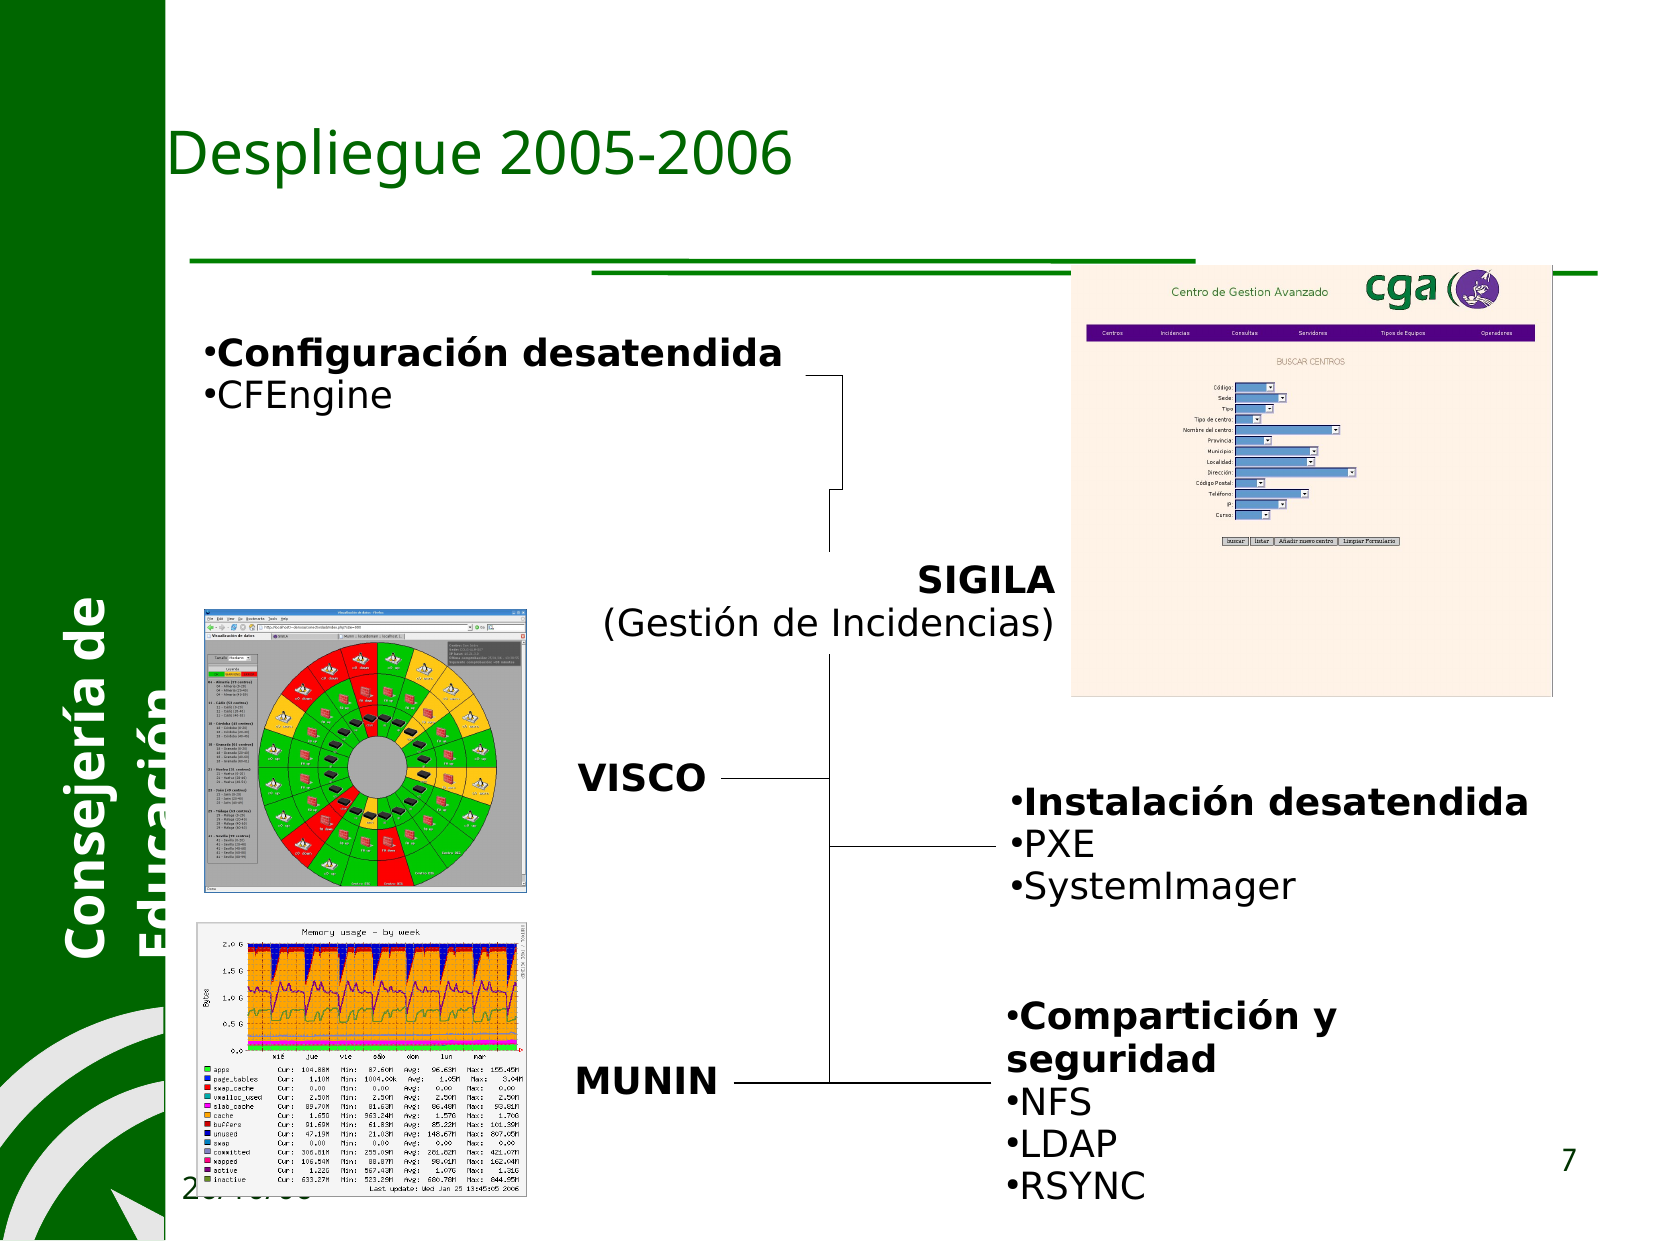

Despliegue 2005-2006
Despliegue 2005-2006
Configuración desatendida
CFEngine
SIGILA
(Gestión de Incidencias)
VISCO
Instalación desatendida
PXE
SystemImager
Compartición y seguridad
NFS
LDAP
RSYNC
MUNIN
117